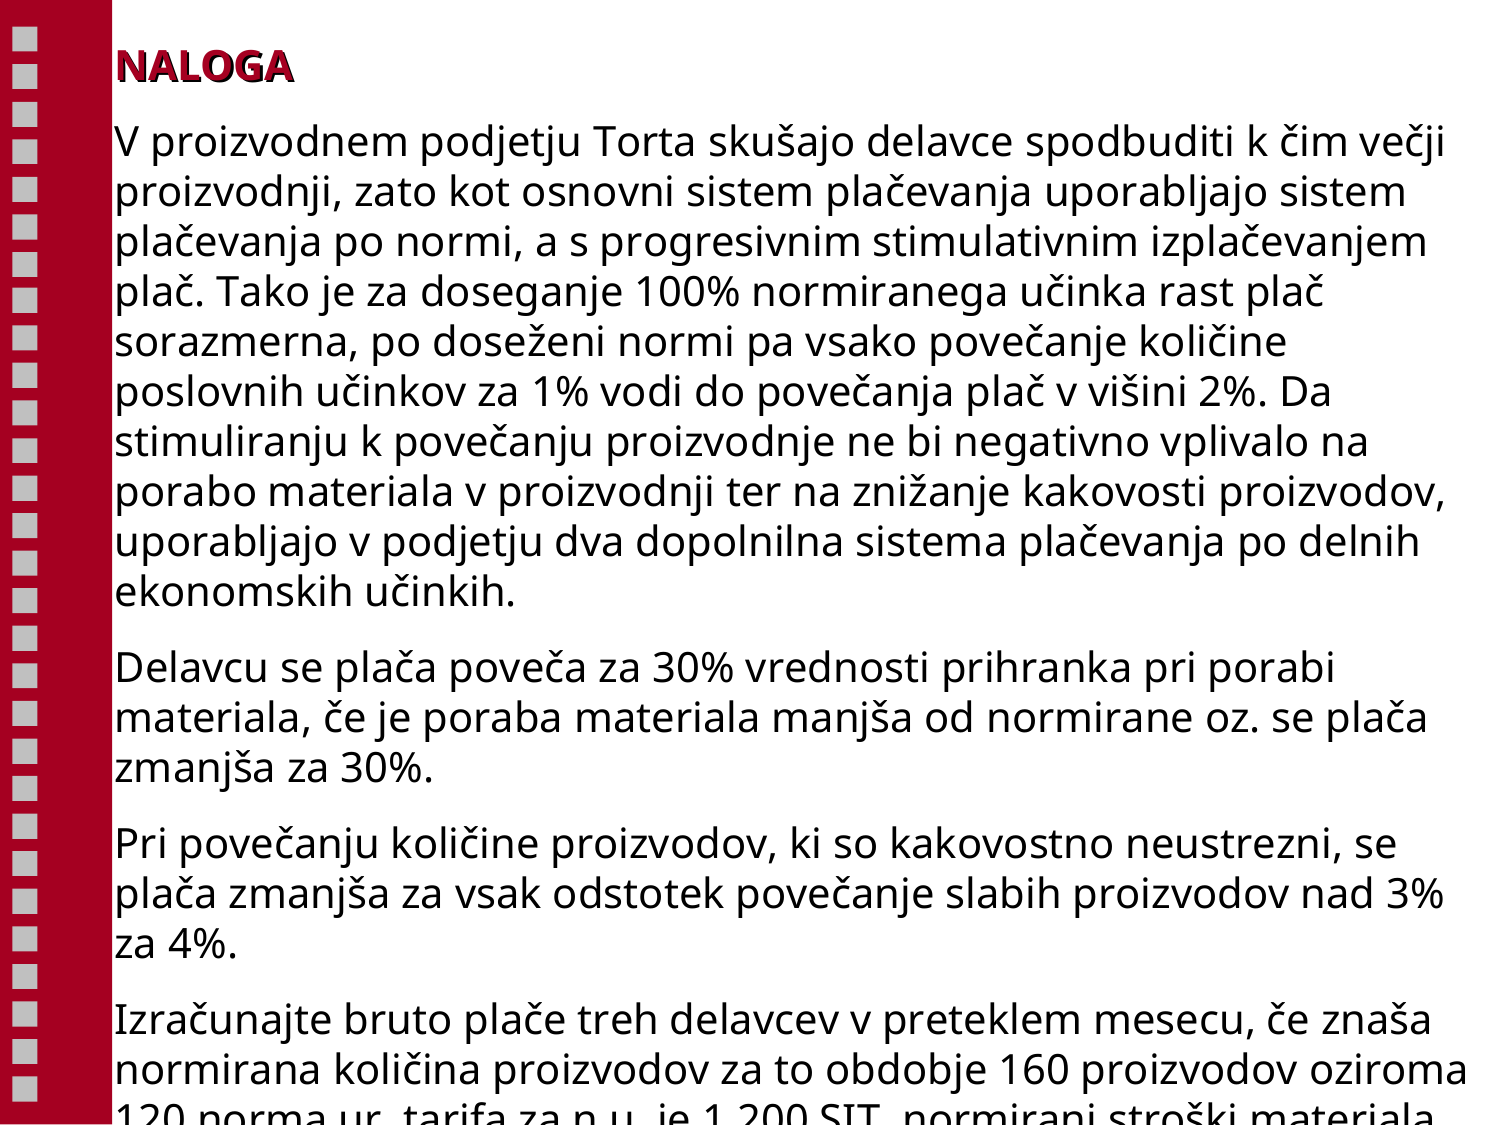

NALOGA
V proizvodnem podjetju Torta skušajo delavce spodbuditi k čim večji proizvodnji, zato kot osnovni sistem plačevanja uporabljajo sistem plačevanja po normi, a s progresivnim stimulativnim izplačevanjem plač. Tako je za doseganje 100% normiranega učinka rast plač sorazmerna, po doseženi normi pa vsako povečanje količine poslovnih učinkov za 1% vodi do povečanja plač v višini 2%. Da stimuliranju k povečanju proizvodnje ne bi negativno vplivalo na porabo materiala v proizvodnji ter na znižanje kakovosti proizvodov, uporabljajo v podjetju dva dopolnilna sistema plačevanja po delnih ekonomskih učinkih.
Delavcu se plača poveča za 30% vrednosti prihranka pri porabi materiala, če je poraba materiala manjša od normirane oz. se plača zmanjša za 30%.
Pri povečanju količine proizvodov, ki so kakovostno neustrezni, se plača zmanjša za vsak odstotek povečanje slabih proizvodov nad 3% za 4%.
Izračunajte bruto plače treh delavcev v preteklem mesecu, če znaša normirana količina proizvodov za to obdobje 160 proizvodov oziroma 120 norma ur, tarifa za n.u. je 1.200 SIT, normirani stroški materiala na en proizvod pa znašajo 1.200 SIT.